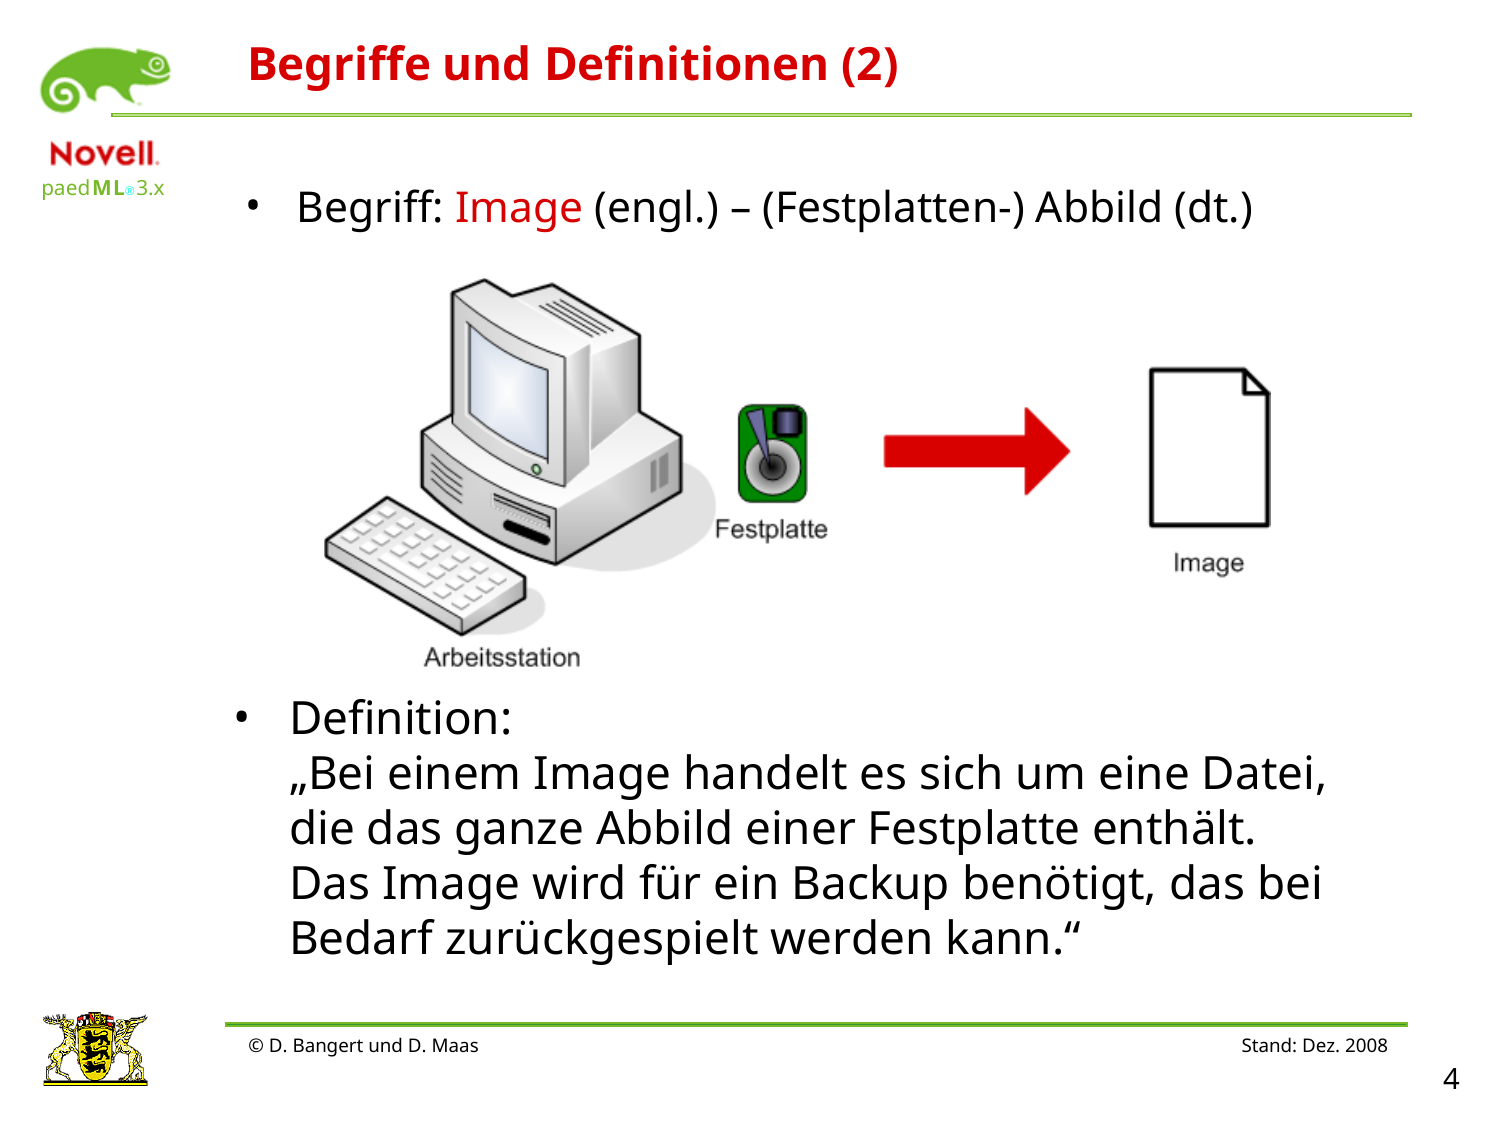

# Begriffe und Definitionen (2)‏
Begriff: Image (engl.) – (Festplatten-) Abbild (dt.)
Definition:
„Bei einem Image handelt es sich um eine Datei,
die das ganze Abbild einer Festplatte enthält.
Das Image wird für ein Backup benötigt, das bei Bedarf zurückgespielt werden kann.“
© D. Bangert und D. Maas
Dez. 2008
4